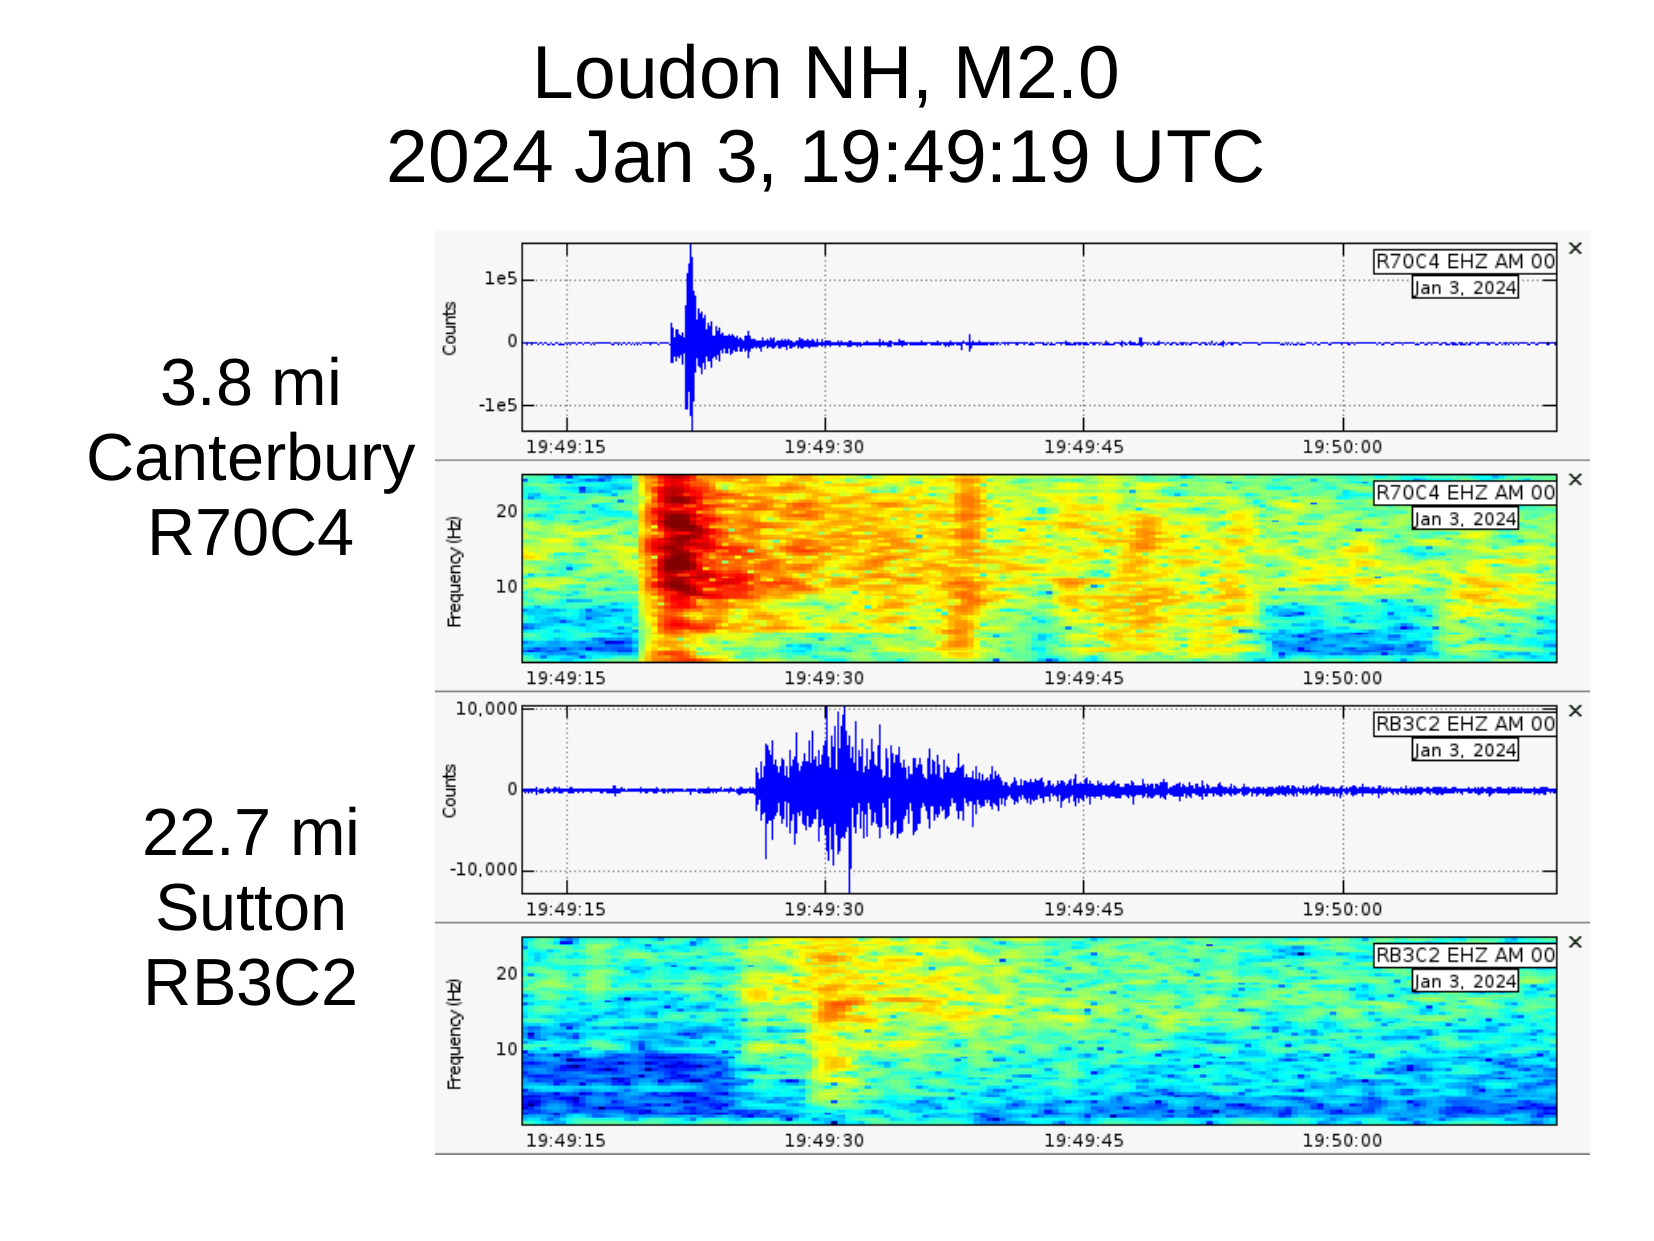

# Loudon NH, M2.0 2024 Jan 3, 19:49:19 UTC
3.8 mi
Canterbury
R70C4
22.7 mi
Sutton
RB3C2